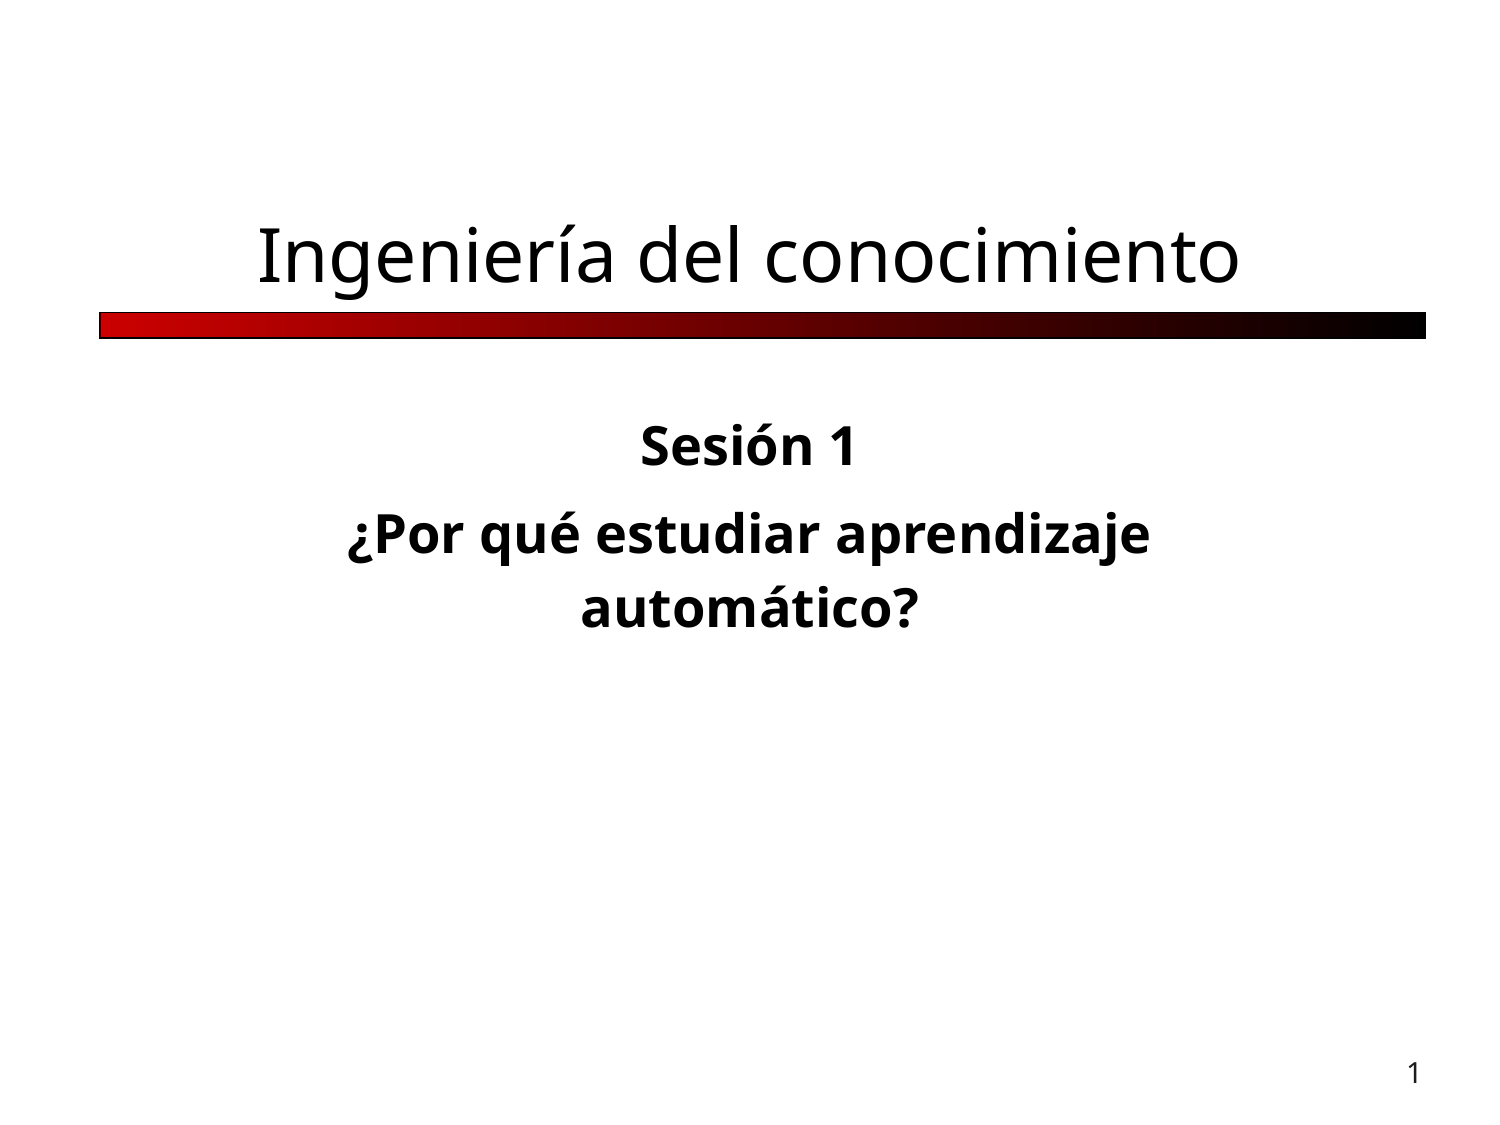

# Ingeniería del conocimiento
Sesión 1
¿Por qué estudiar aprendizaje automático?
1